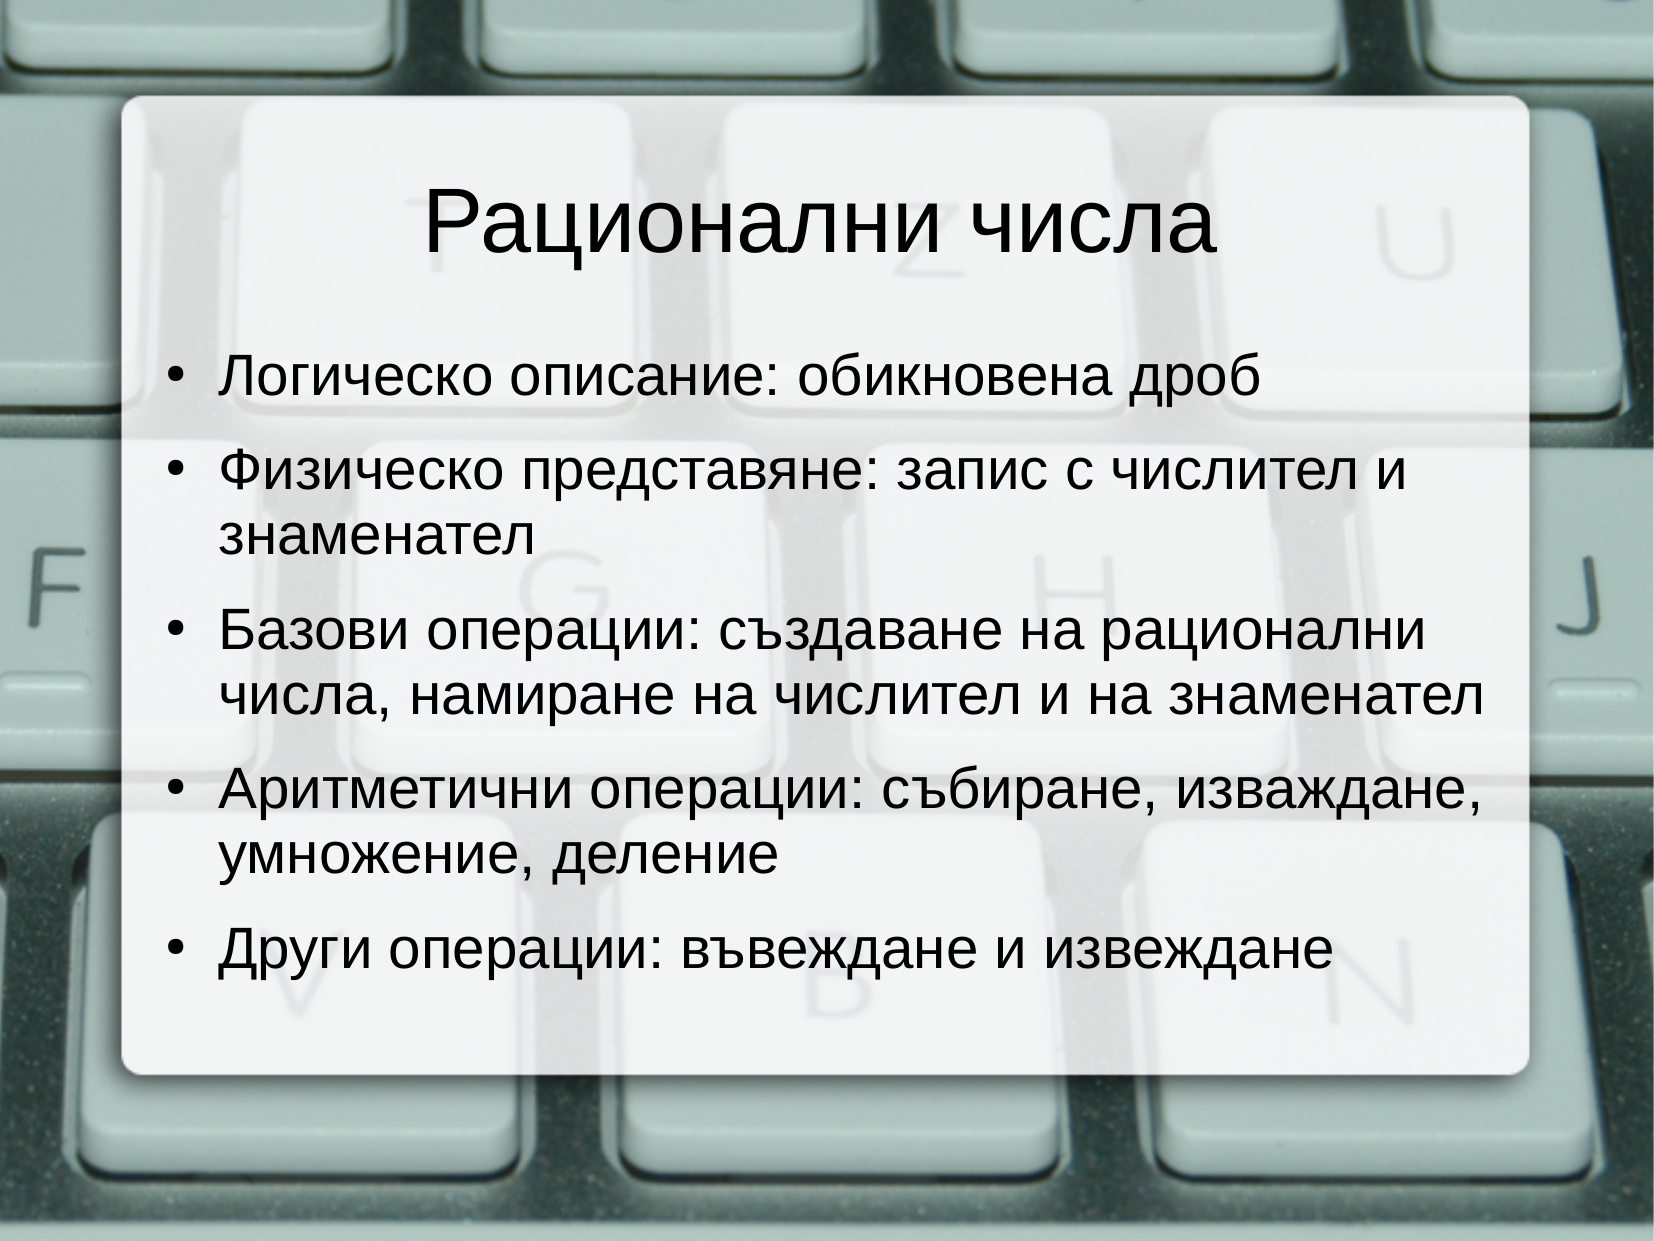

# Рационални числа
Логическо описание: обикновена дроб
Физическо представяне: запис с числител и знаменател
Базови операции: създаване на рационални числа, намиране на числител и на знаменател
Аритметични операции: събиране, изваждане, умножение, деление
Други операции: въвеждане и извеждане